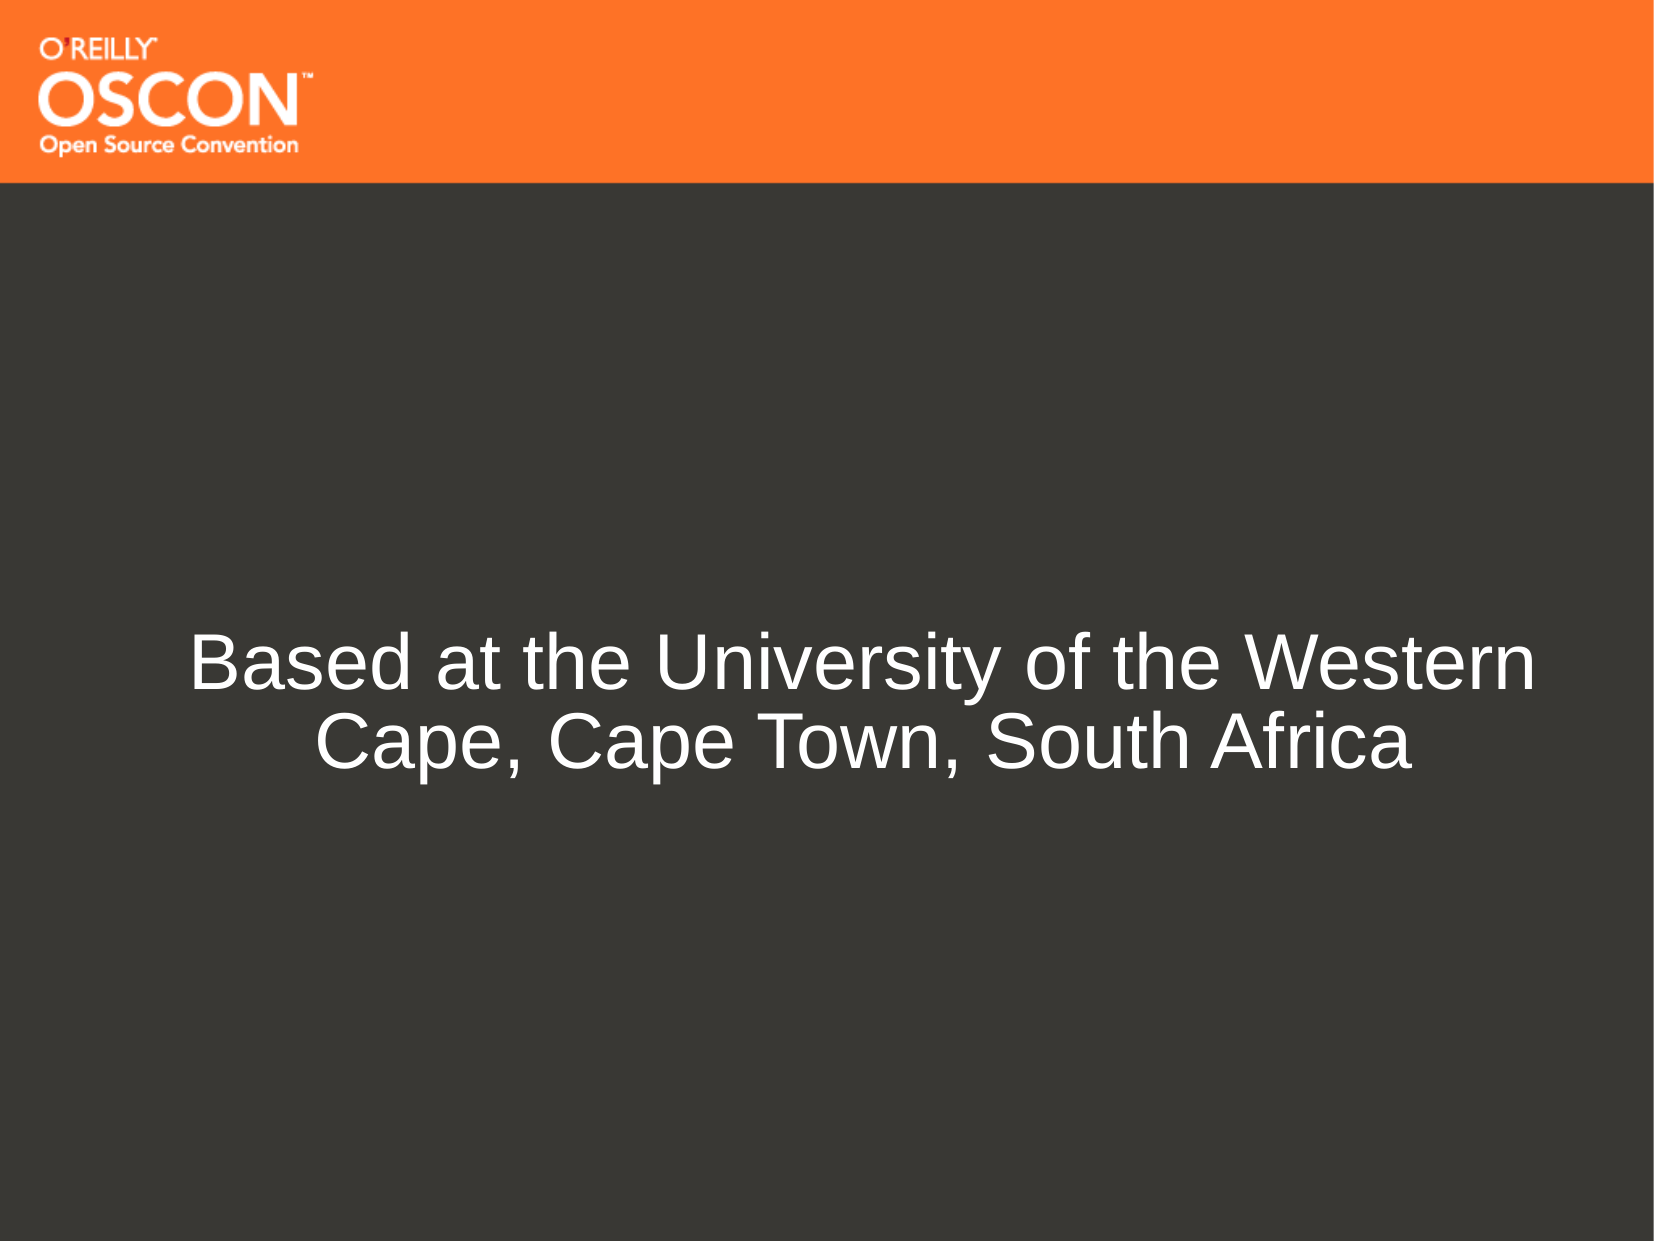

#
Based at the University of the Western Cape, Cape Town, South Africa